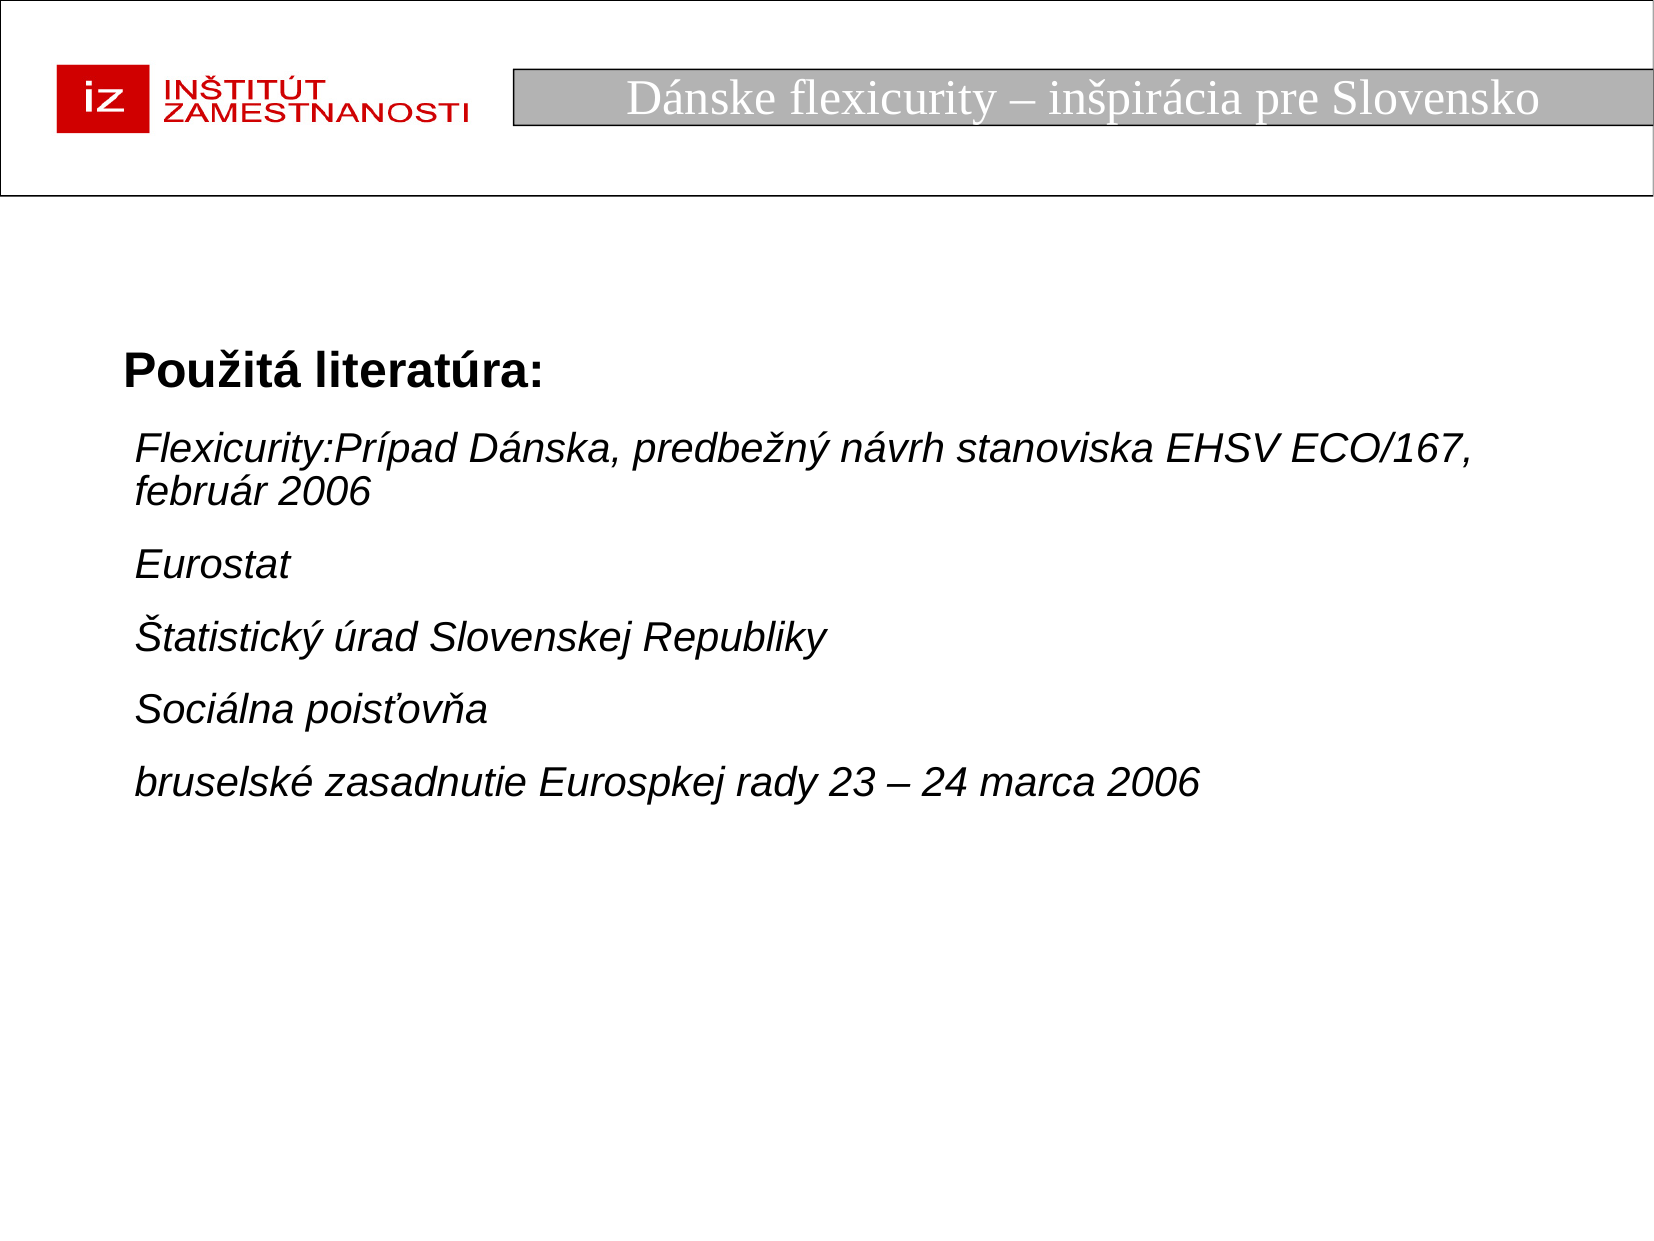

Dánske flexicurity – inšpirácia pre Slovensko
# Použitá literatúra:
 Flexicurity:Prípad Dánska, predbežný návrh stanoviska EHSV ECO/167,
 február 2006
 Eurostat
 Štatistický úrad Slovenskej Republiky
 Sociálna poisťovňa
 bruselské zasadnutie Eurospkej rady 23 – 24 marca 2006